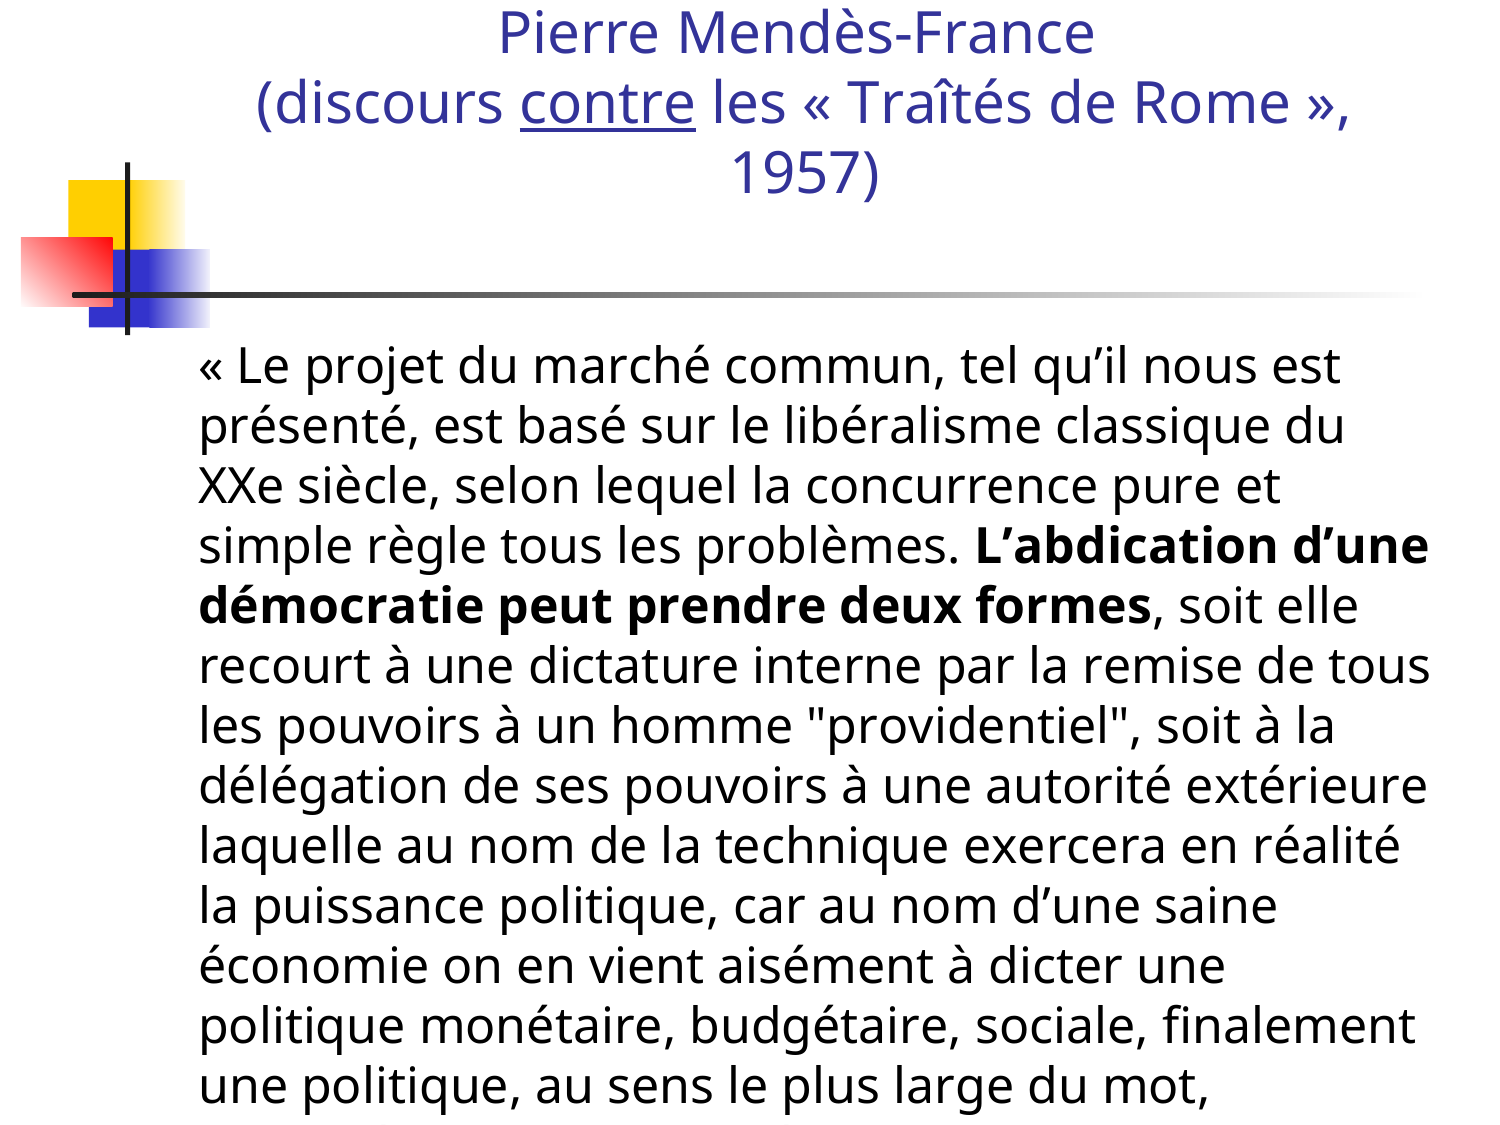

Pierre Mendès-France
(discours contre les « Traîtés de Rome », 1957)
« Le projet du marché commun, tel qu’il nous est présenté, est basé sur le libéralisme classique du XXe siècle, selon lequel la concurrence pure et simple règle tous les problèmes. L’abdication d’une démocratie peut prendre deux formes, soit elle recourt à une dictature interne par la remise de tous les pouvoirs à un homme "providentiel", soit à la délégation de ses pouvoirs à une autorité extérieure laquelle au nom de la technique exercera en réalité la puissance politique, car au nom d’une saine économie on en vient aisément à dicter une politique monétaire, budgétaire, sociale, finalement une politique, au sens le plus large du mot, nationale et internationale ».